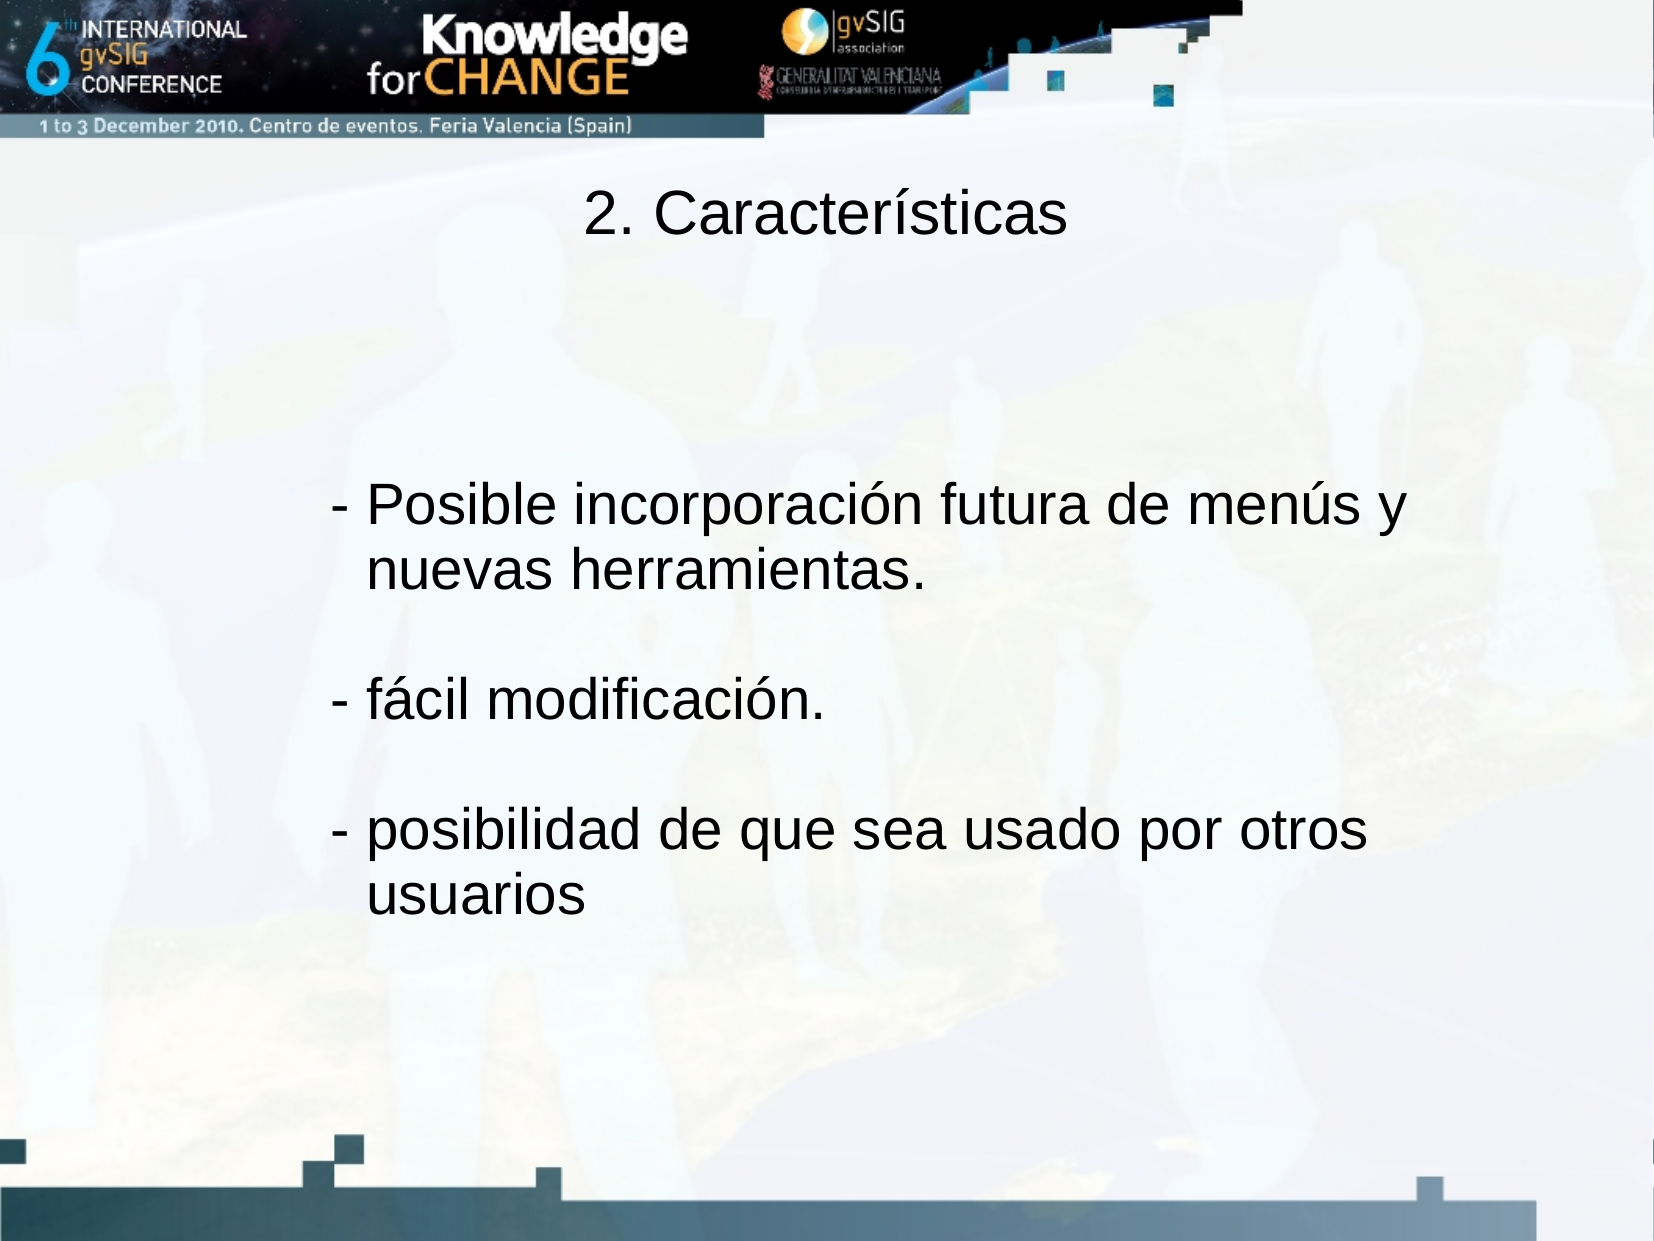

# 2. Características
- Posible incorporación futura de menús y nuevas herramientas.
- fácil modificación.
- posibilidad de que sea usado por otros usuarios